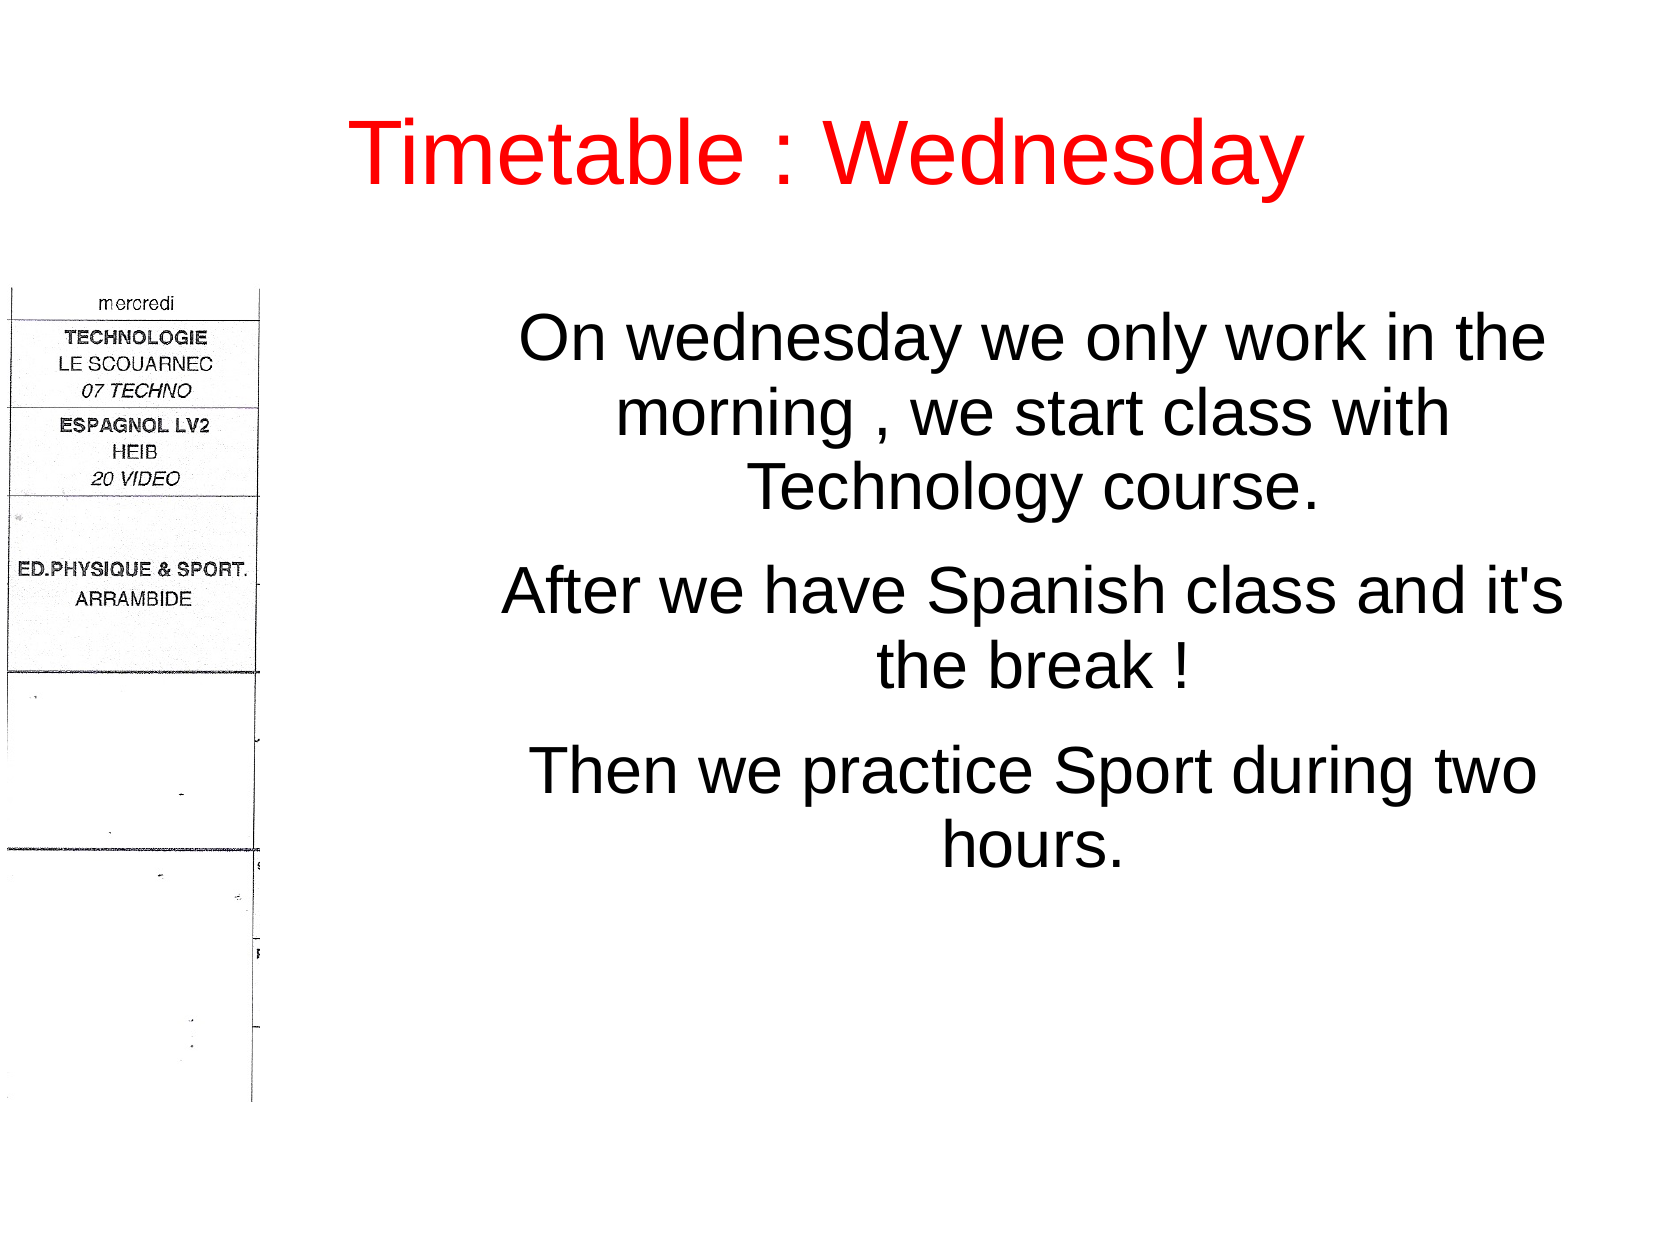

# Timetable : Wednesday
On wednesday we only work in the morning , we start class with Technology course.
After we have Spanish class and it's the break !
Then we practice Sport during two hours.